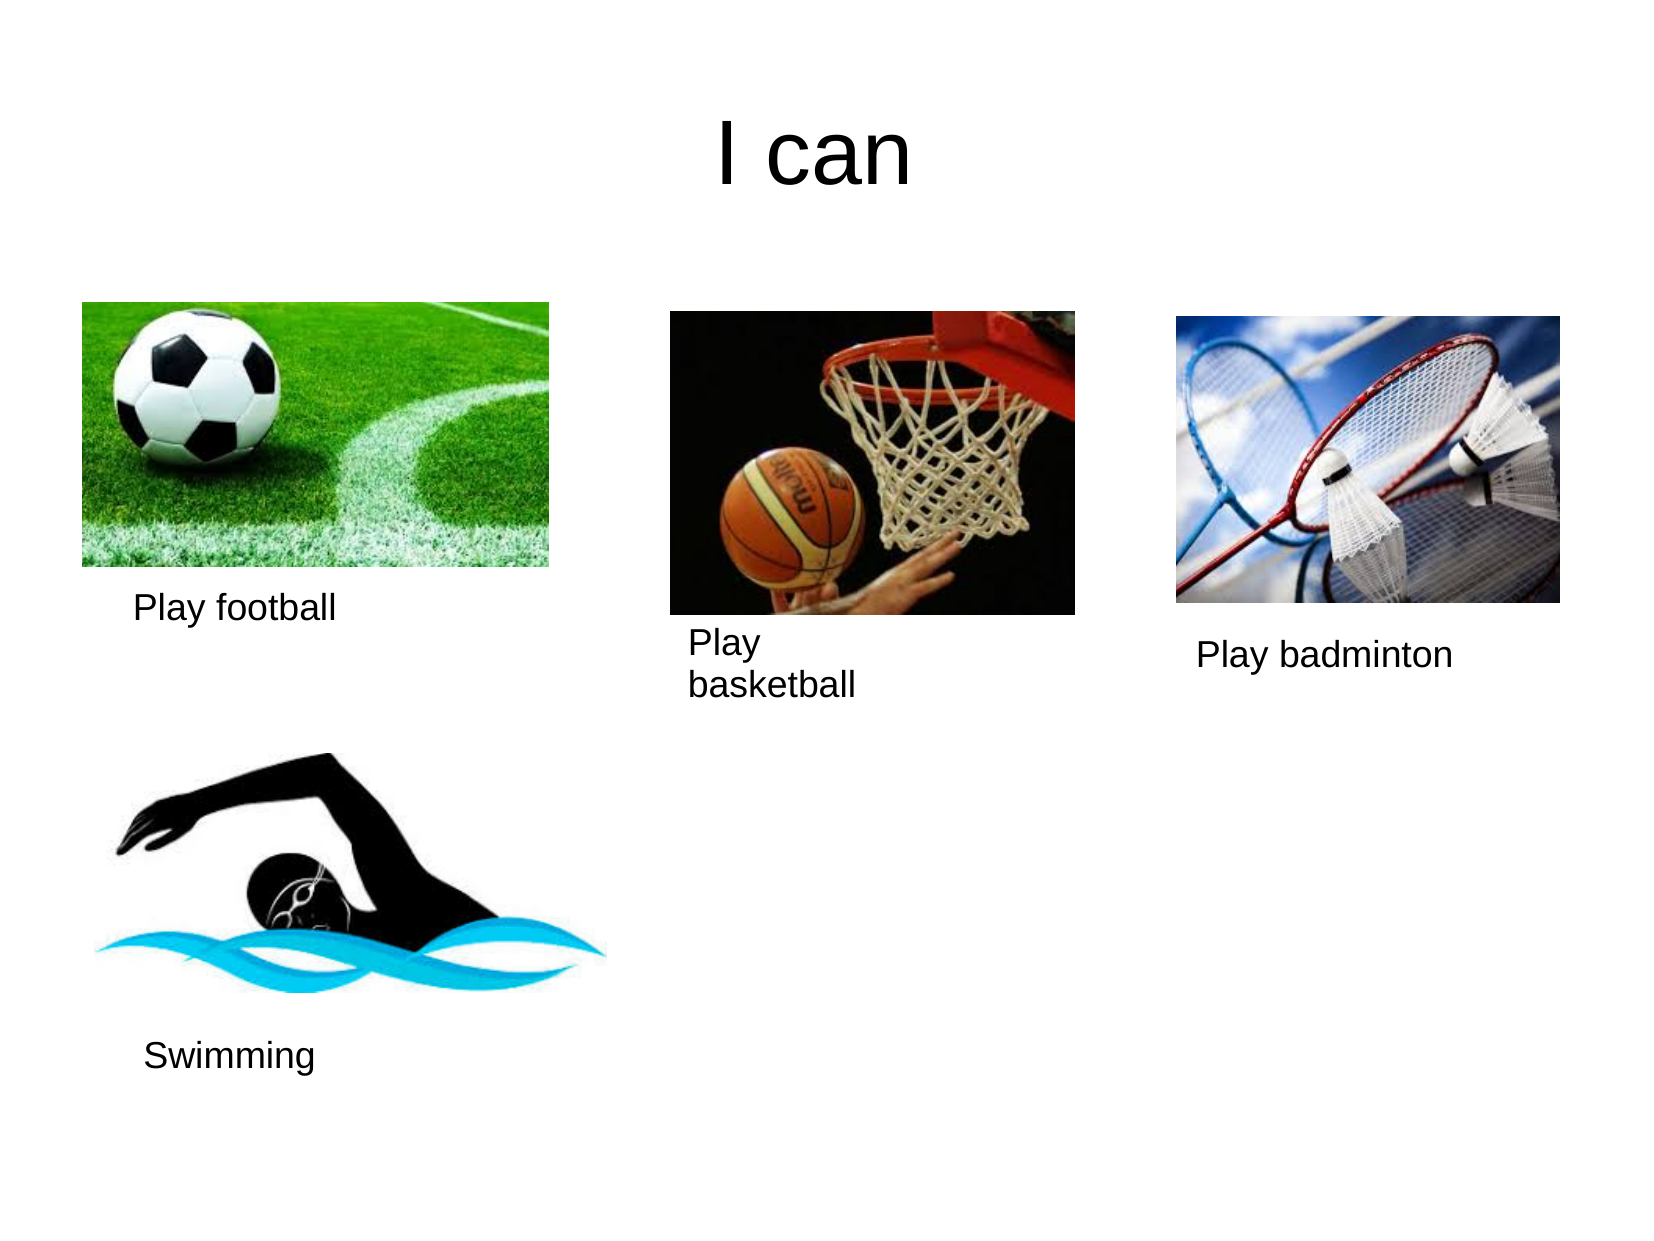

# I can
Play football
Play basketball
Play badminton
Swimming